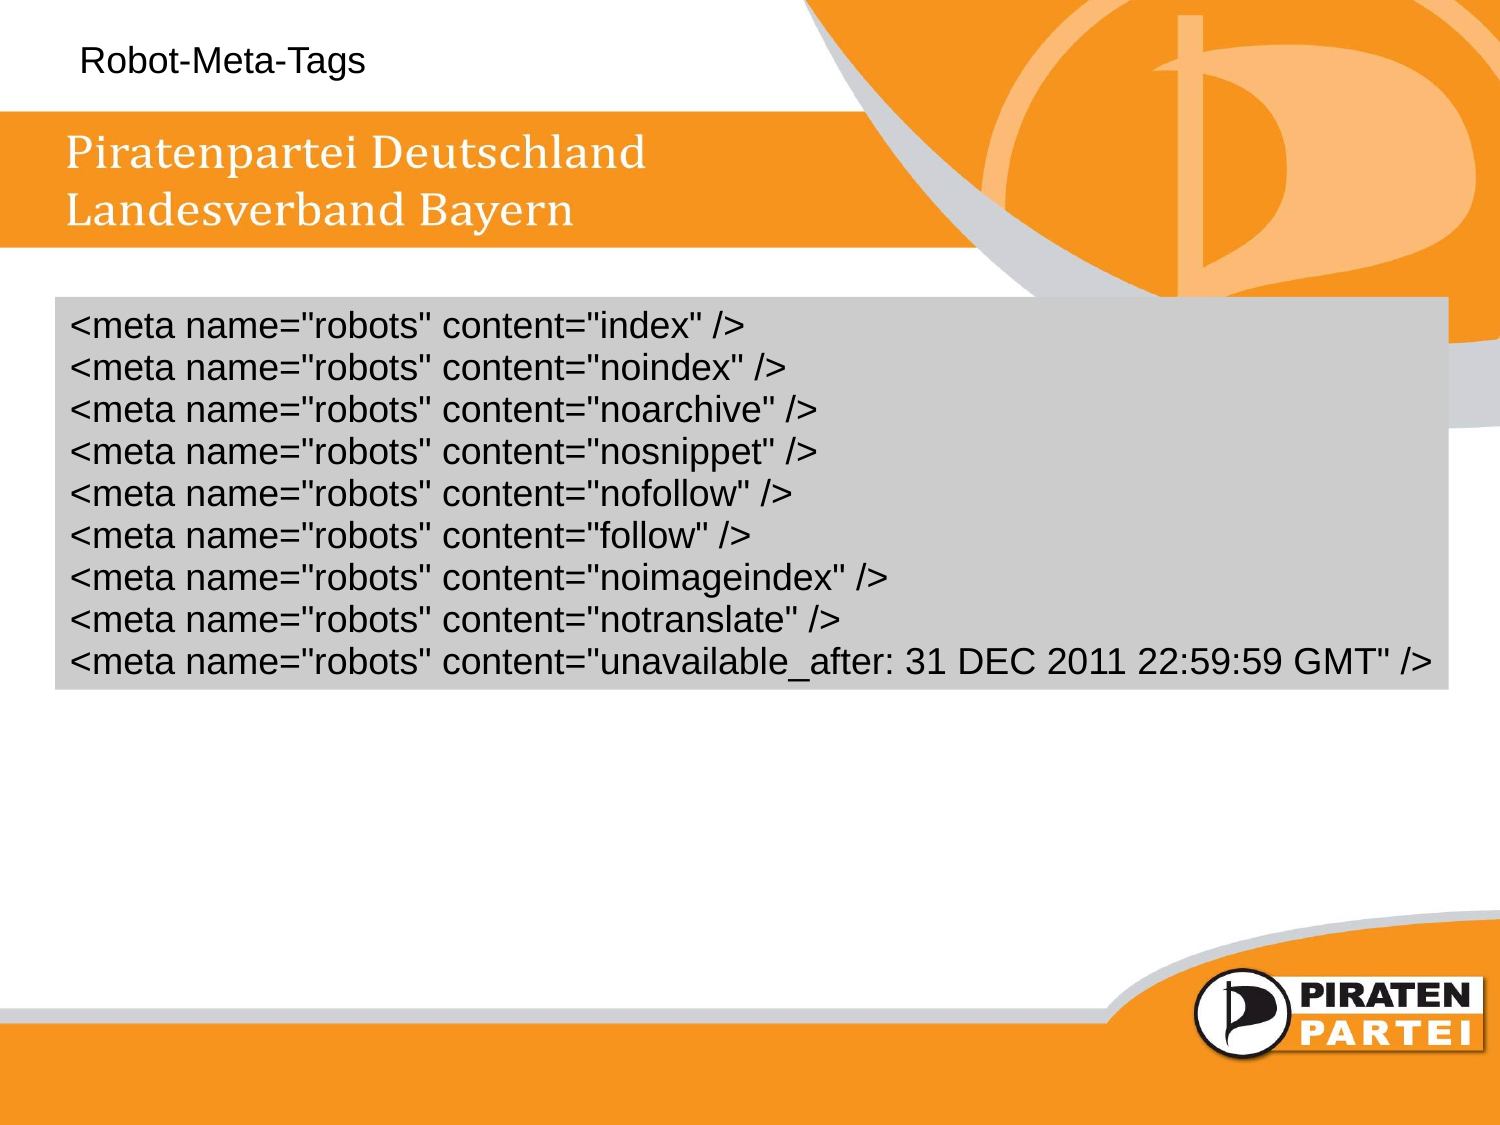

Robot-Meta-Tags
<meta name="robots" content="index" />
<meta name="robots" content="noindex" />
<meta name="robots" content="noarchive" />
<meta name="robots" content="nosnippet" />
<meta name="robots" content="nofollow" />
<meta name="robots" content="follow" />
<meta name="robots" content="noimageindex" />
<meta name="robots" content="notranslate" />
<meta name="robots" content="unavailable_after: 31 DEC 2011 22:59:59 GMT" />